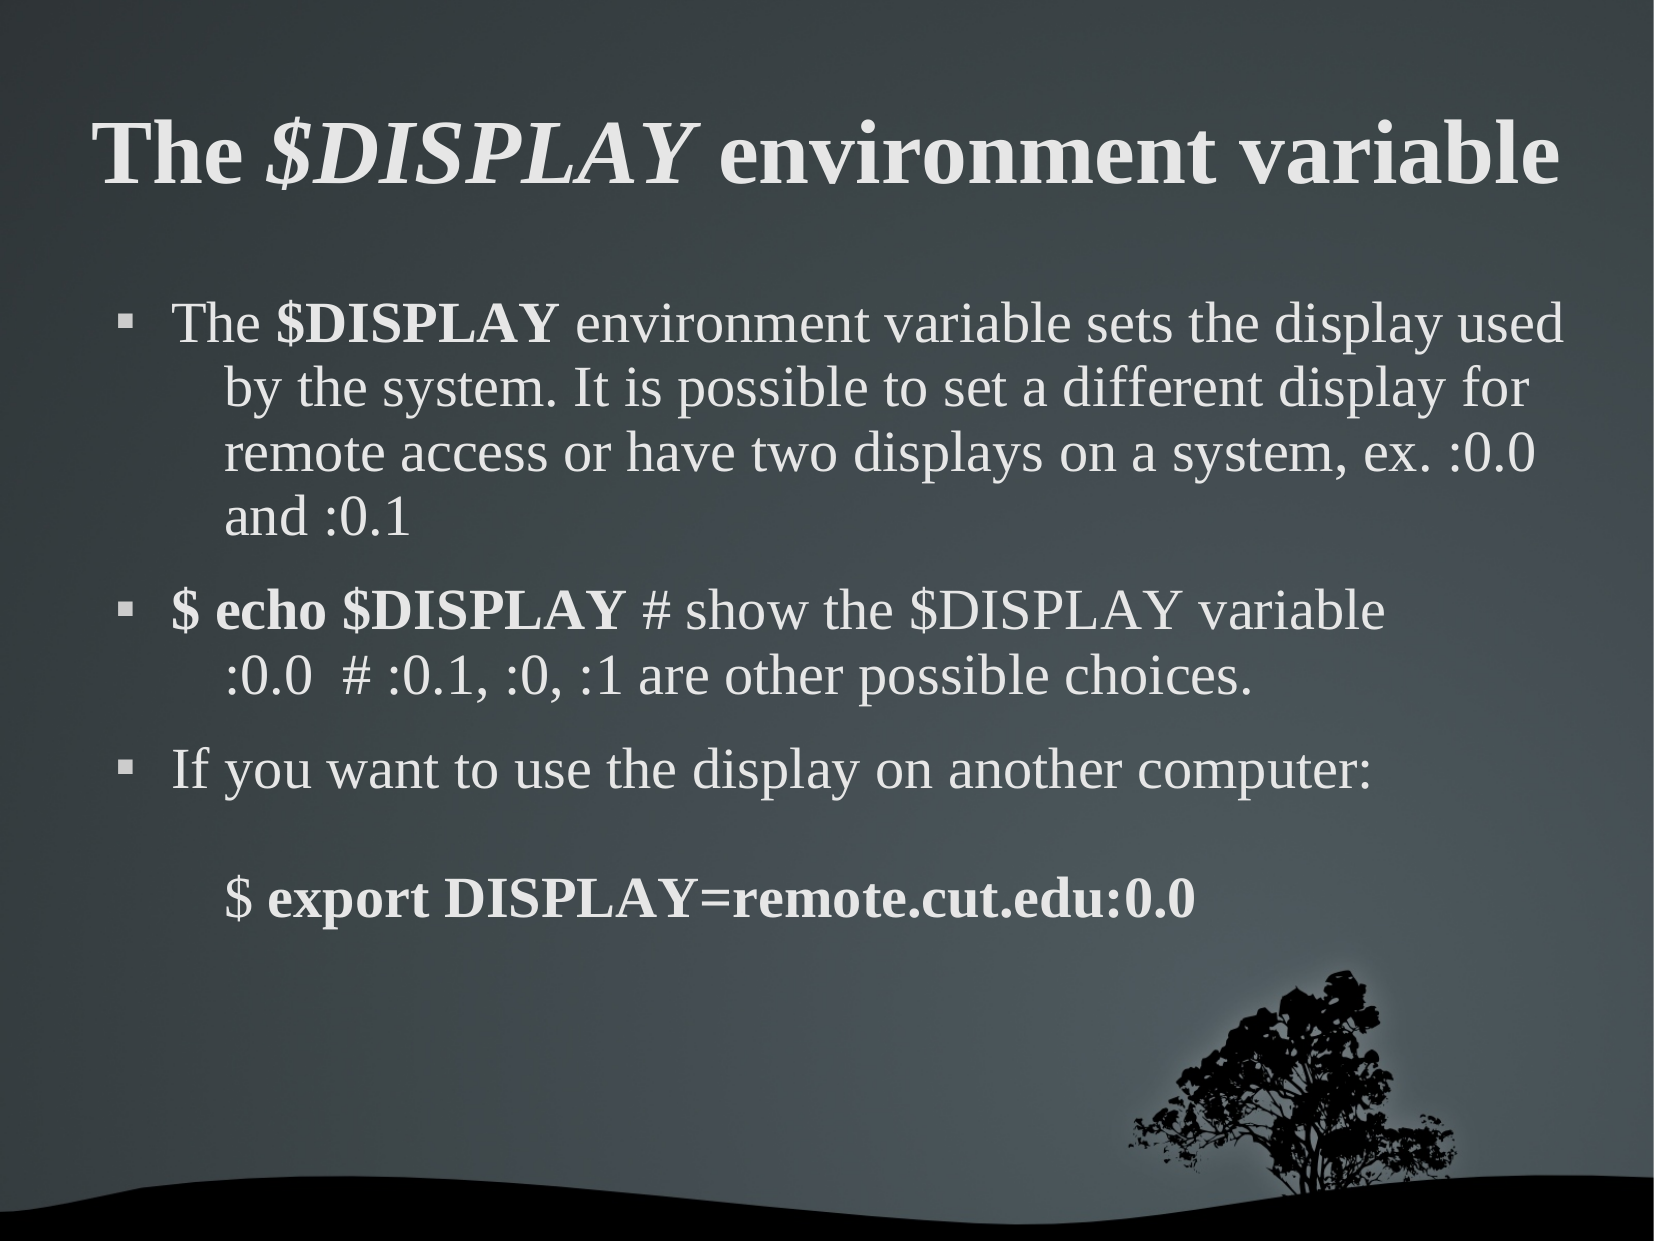

# The $DISPLAY environment variable
The $DISPLAY environment variable sets the display used by the system. It is possible to set a different display for remote access or have two displays on a system, ex. :0.0 and :0.1
$ echo $DISPLAY # show the $DISPLAY variable
:0.0 # :0.1, :0, :1 are other possible choices.
If you want to use the display on another computer:
$ export DISPLAY=remote.cut.edu:0.0